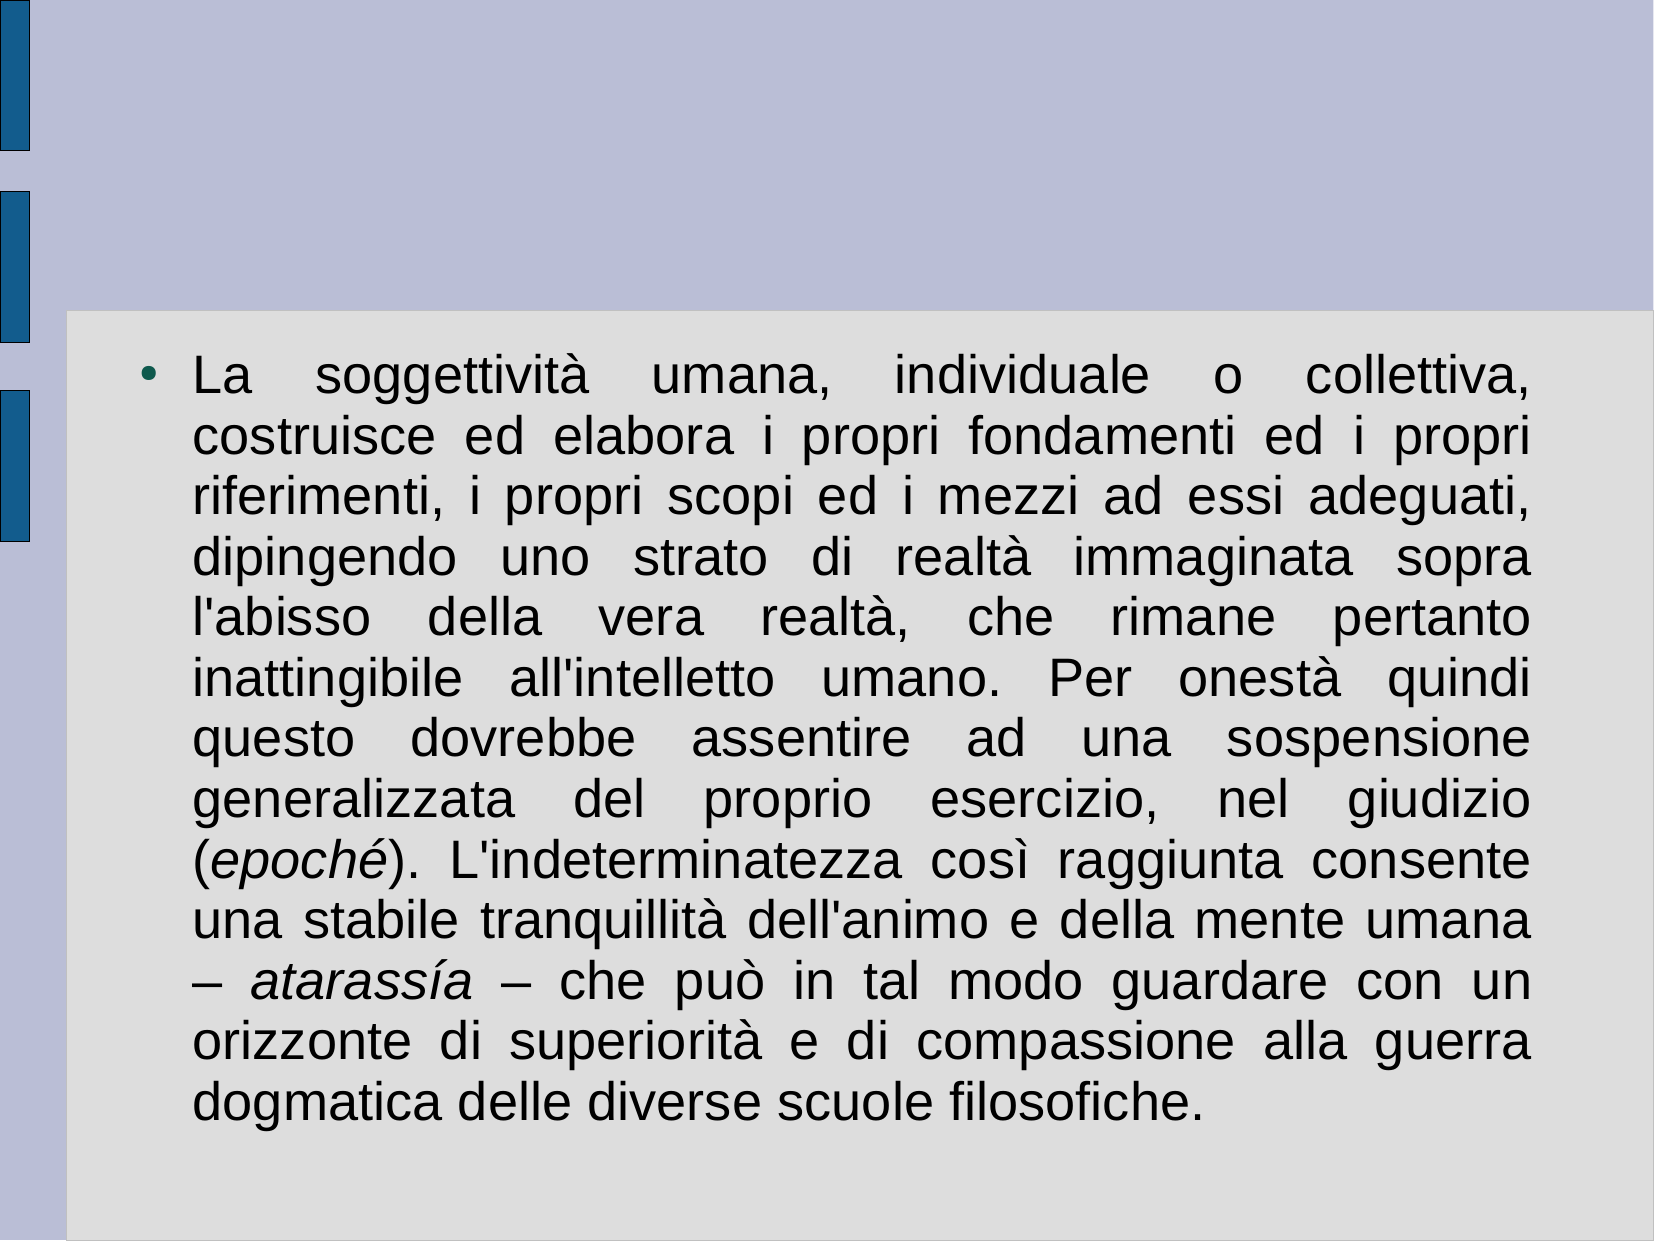

#
La soggettività umana, individuale o collettiva, costruisce ed elabora i propri fondamenti ed i propri riferimenti, i propri scopi ed i mezzi ad essi adeguati, dipingendo uno strato di realtà immaginata sopra l'abisso della vera realtà, che rimane pertanto inattingibile all'intelletto umano. Per onestà quindi questo dovrebbe assentire ad una sospensione generalizzata del proprio esercizio, nel giudizio (epoché). L'indeterminatezza così raggiunta consente una stabile tranquillità dell'animo e della mente umana – atarassía – che può in tal modo guardare con un orizzonte di superiorità e di compassione alla guerra dogmatica delle diverse scuole filosofiche.